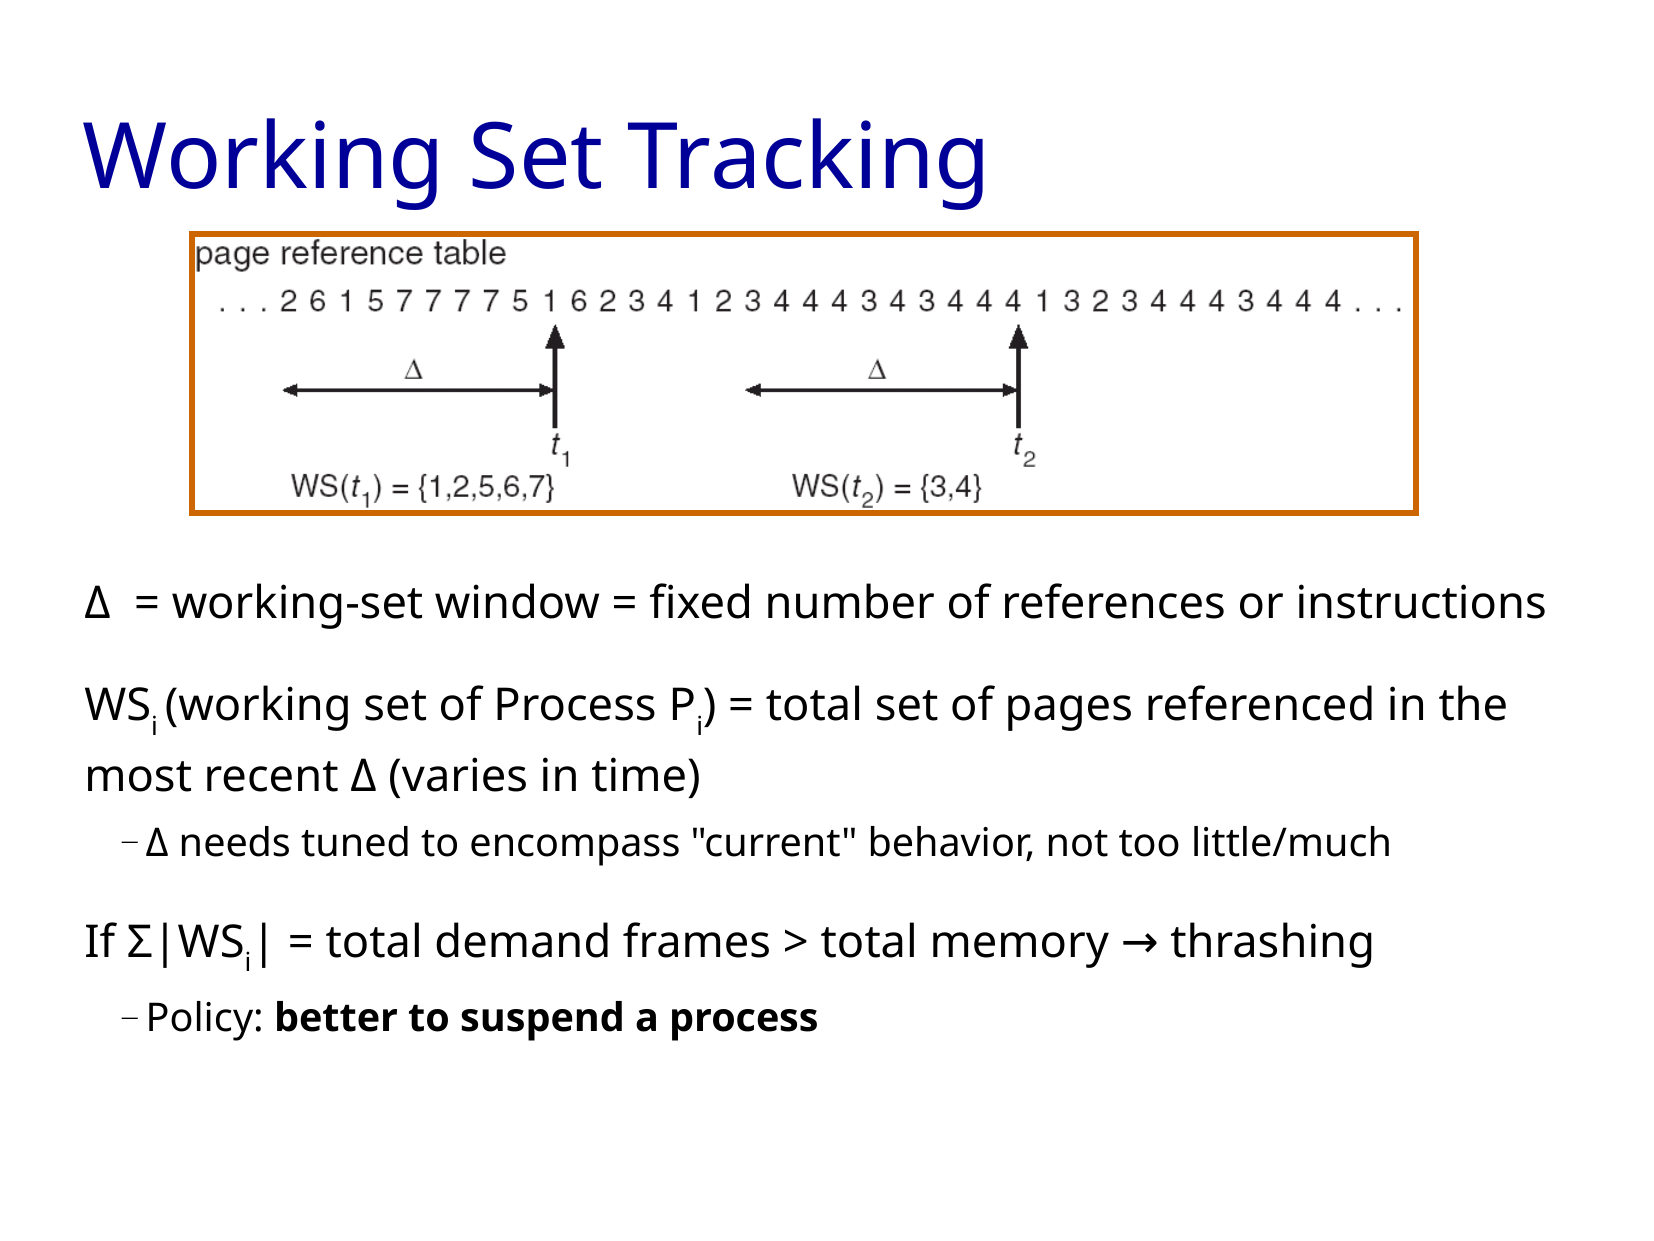

# Working Set Tracking
Δ = working-set window = fixed number of references or instructions
WSi (working set of Process Pi) = total set of pages referenced in the most recent Δ (varies in time)
Δ needs tuned to encompass "current" behavior, not too little/much
If Σ|WSi| = total demand frames > total memory → thrashing
Policy: better to suspend a process